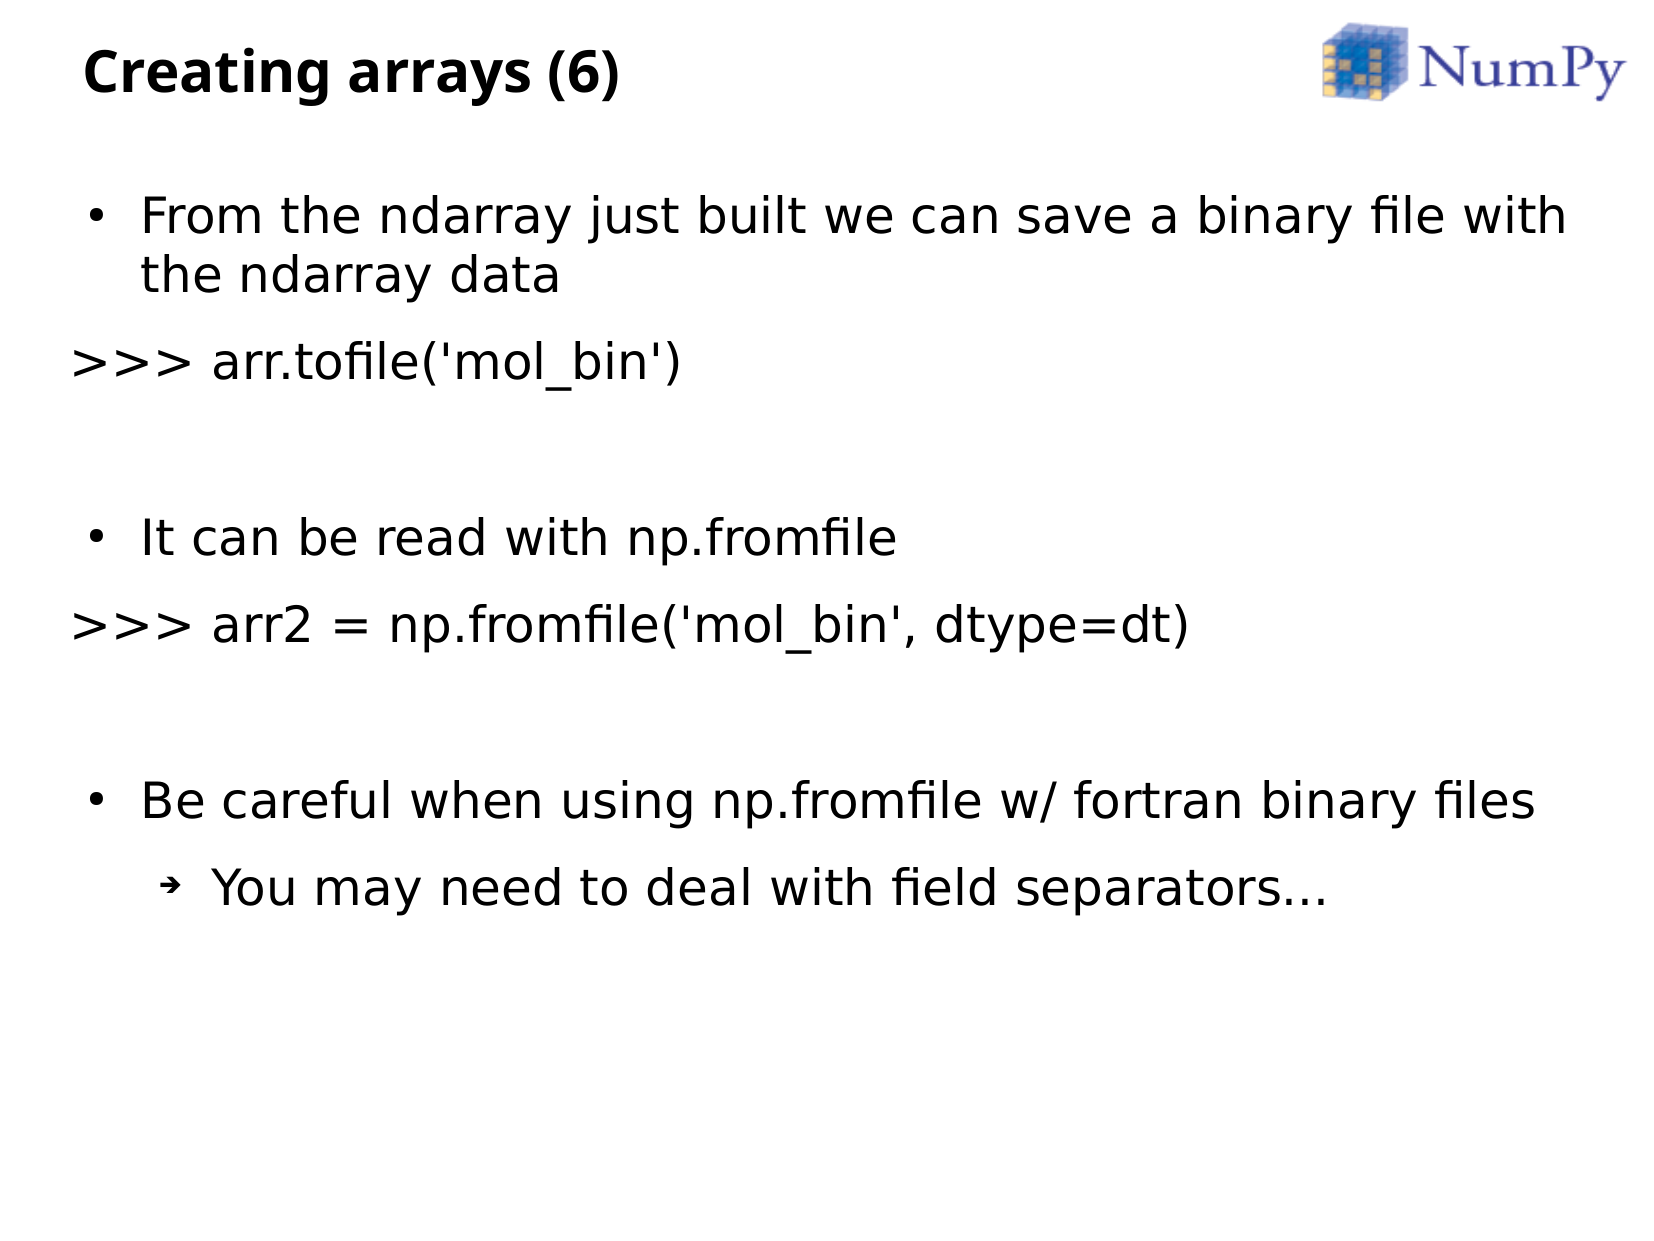

Creating arrays (6)
# From the ndarray just built we can save a binary file with the ndarray data
>>> arr.tofile('mol_bin')
It can be read with np.fromfile
>>> arr2 = np.fromfile('mol_bin', dtype=dt)
Be careful when using np.fromfile w/ fortran binary files
You may need to deal with field separators...